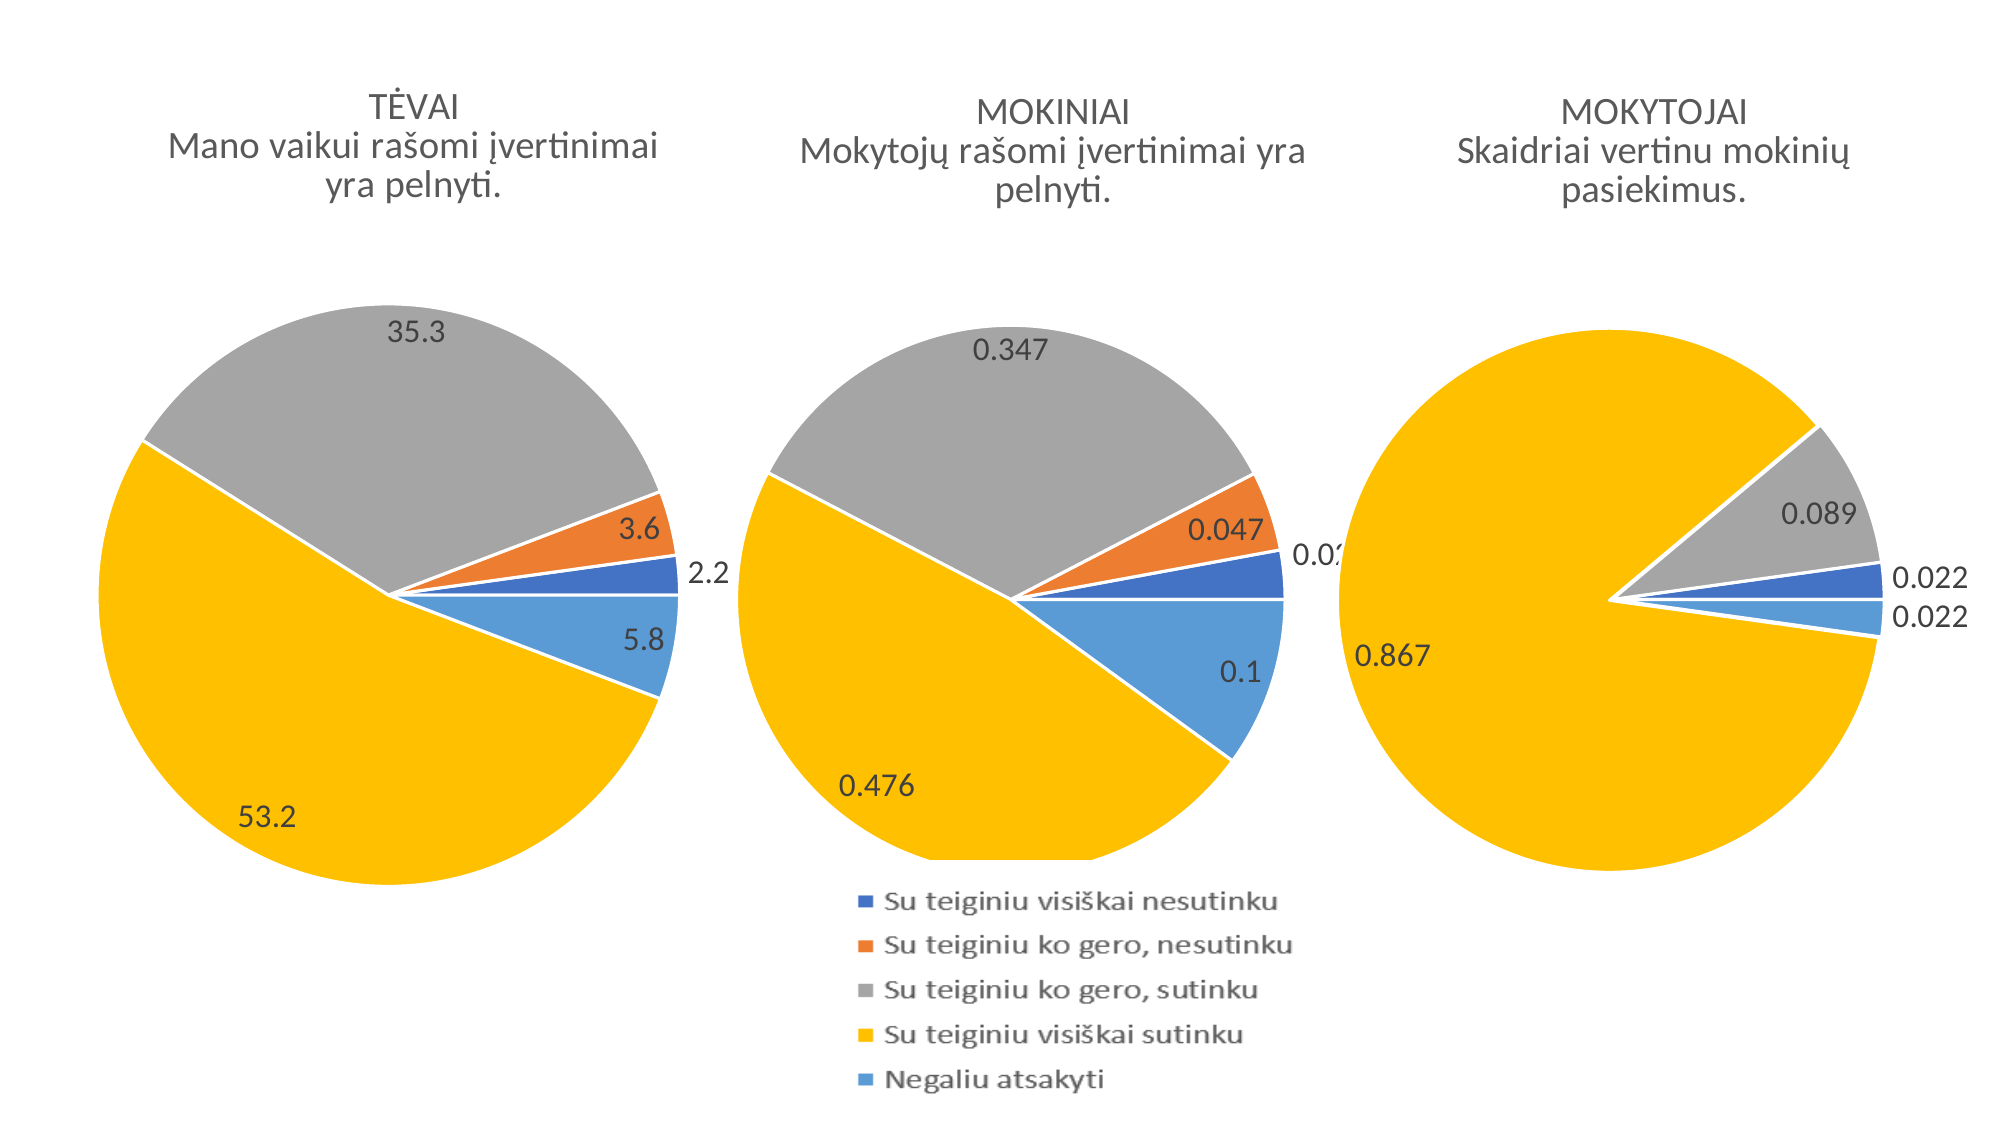

### Chart: TĖVAI
Mano vaikui rašomi įvertinimai yra pelnyti.
| Category | Mano vaikui rašomi įvertinimai yra pelnyti. |
|---|---|
| 1-asis ketvirtis | 2.2 |
| 2-asis ketvirtis | 3.6 |
| 3-iasis ketvirtis | 35.3 |
| 4-asis ketvirtis | 53.2 |
| None | 5.8 |
### Chart: MOKINIAI
Mokytojų rašomi įvertinimai yra pelnyti.
| Category | Mokytojai informuoja mano tėvus apie tai, kaip man sekasi mokykloje |
|---|---|
| Su teiginiu visiškai nesutinku | 0.029 |
| Su teiginiu ko gero, nesutinku | 0.047 |
| Su teiginiu ko gero, sutinku | 0.347 |
| Su teiginiu visiškai sutinku | 0.476 |
| Negaliu atsakyti | 0.1 |
### Chart: MOKYTOJAI
Skaidriai vertinu mokinių pasiekimus.
| Category | Aš informuoju mokinių tėvus apie mokinių mokymosi pasiekimus ir pažangą. |
|---|---|
| Su teiginiu visiškai nesutinku | 0.022 |
| Su teiginiu ko gero, nesutinku | 0.0 |
| Su teiginiu ko gero, sutinku | 0.089 |
| Su teiginiu visiškai sutinku | 0.867 |
| Negaliu atsakyti | 0.022 |